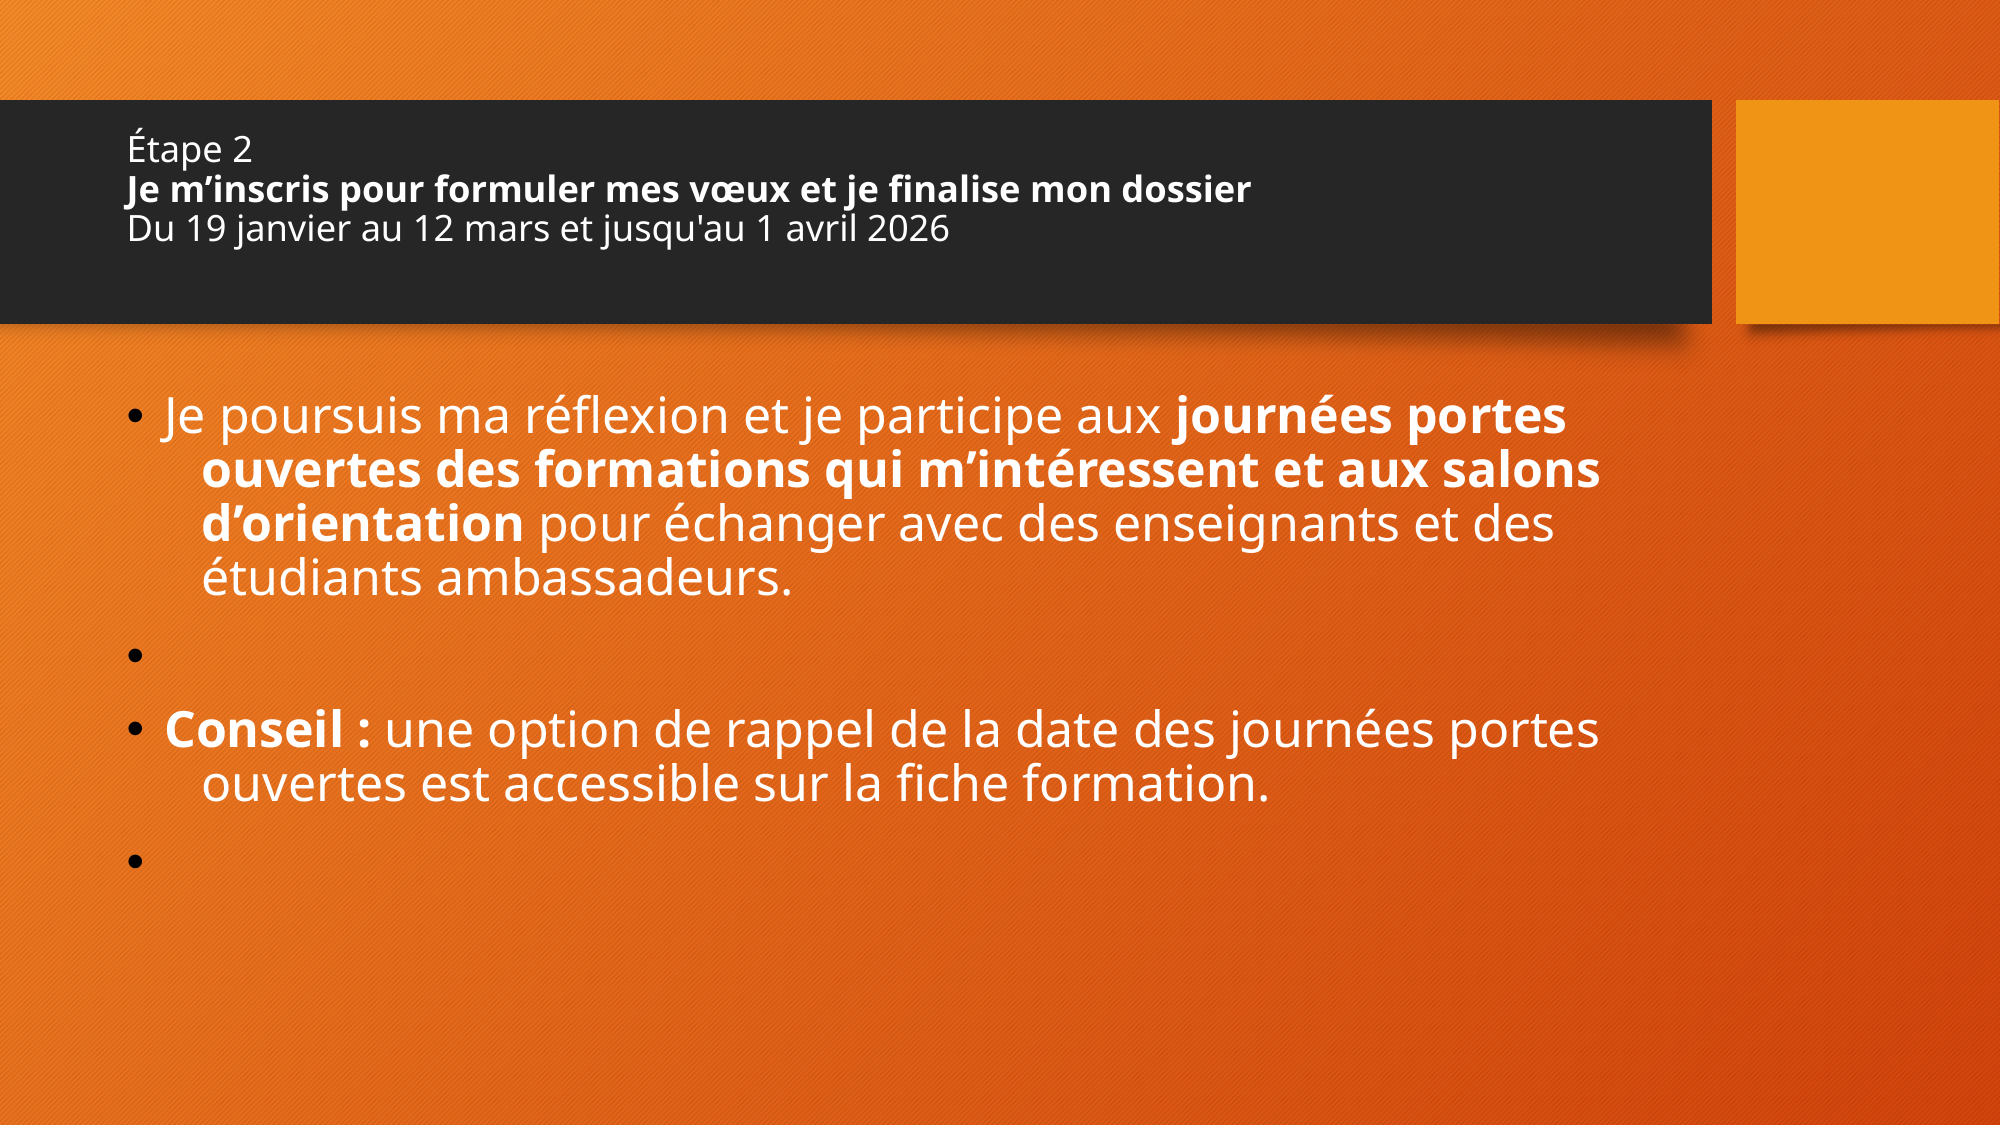

# Étape 2 Je m’inscris pour formuler mes vœux et je finalise mon dossier Du 19 janvier au 12 mars et jusqu'au 1 avril 2026
Je poursuis ma réflexion et je participe aux journées portes ouvertes des formations qui m’intéressent et aux salons d’orientation pour échanger avec des enseignants et des étudiants ambassadeurs.
Conseil : une option de rappel de la date des journées portes ouvertes est accessible sur la fiche formation.